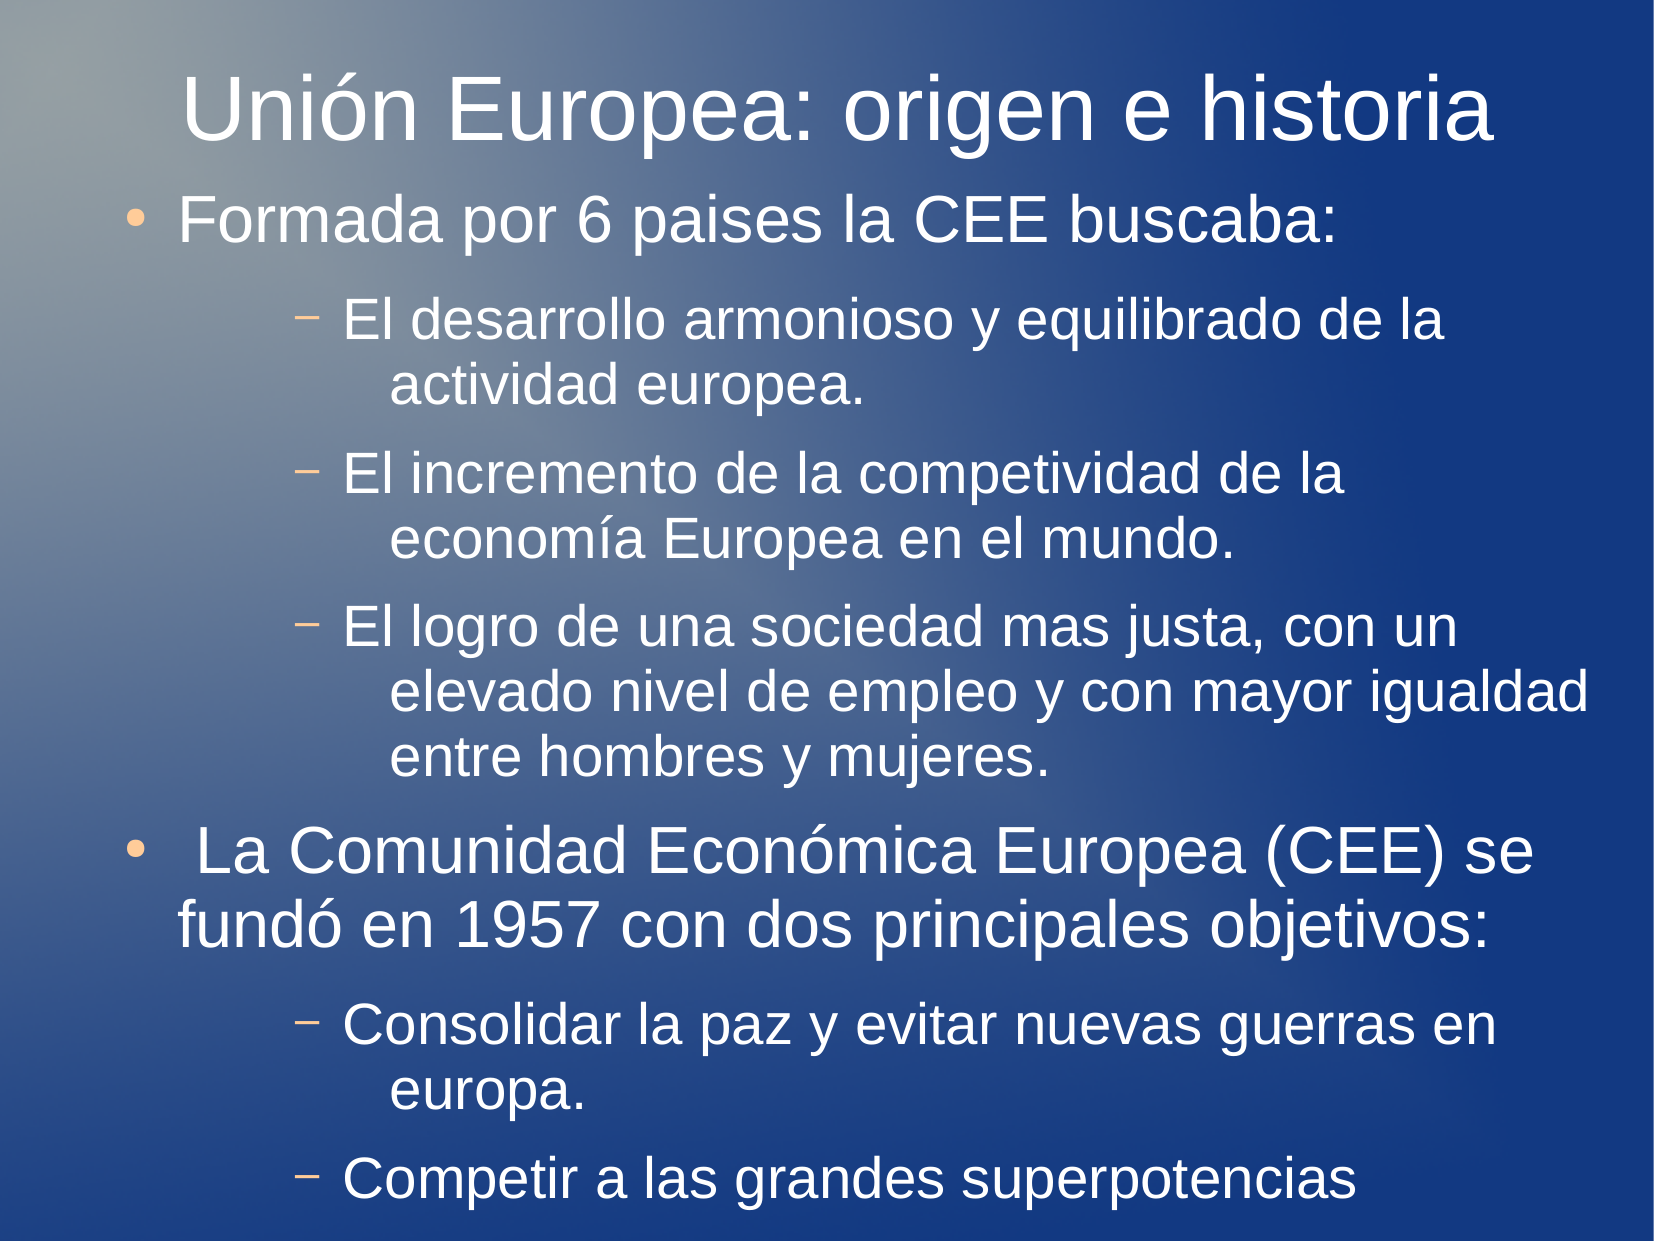

# Unión Europea: origen e historia
Formada por 6 paises la CEE buscaba:
El desarrollo armonioso y equilibrado de la actividad europea.
El incremento de la competividad de la economía Europea en el mundo.
El logro de una sociedad mas justa, con un elevado nivel de empleo y con mayor igualdad entre hombres y mujeres.
 La Comunidad Económica Europea (CEE) se fundó en 1957 con dos principales objetivos:
Consolidar la paz y evitar nuevas guerras en europa.
Competir a las grandes superpotencias